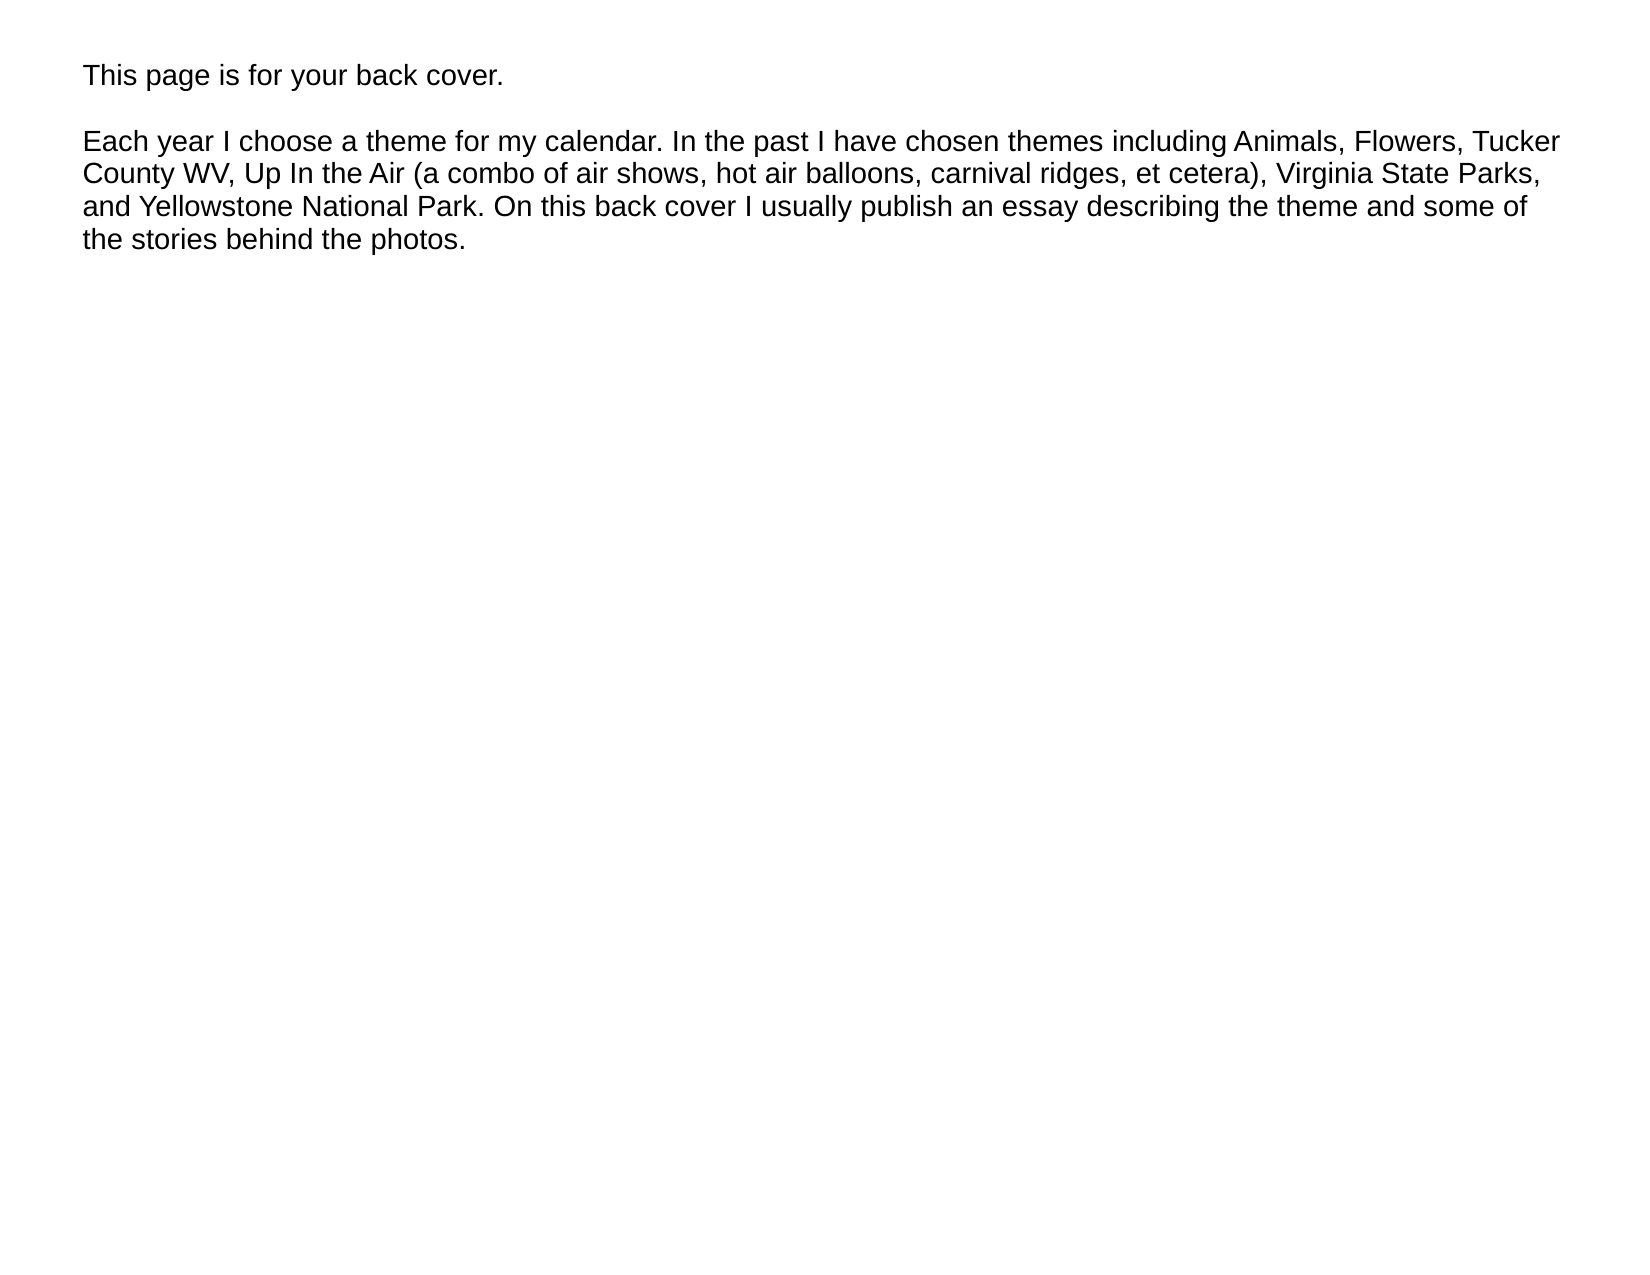

# This page is for your back cover. Each year I choose a theme for my calendar. In the past I have chosen themes including Animals, Flowers, Tucker County WV, Up In the Air (a combo of air shows, hot air balloons, carnival ridges, et cetera), Virginia State Parks, and Yellowstone National Park. On this back cover I usually publish an essay describing the theme and some of the stories behind the photos.